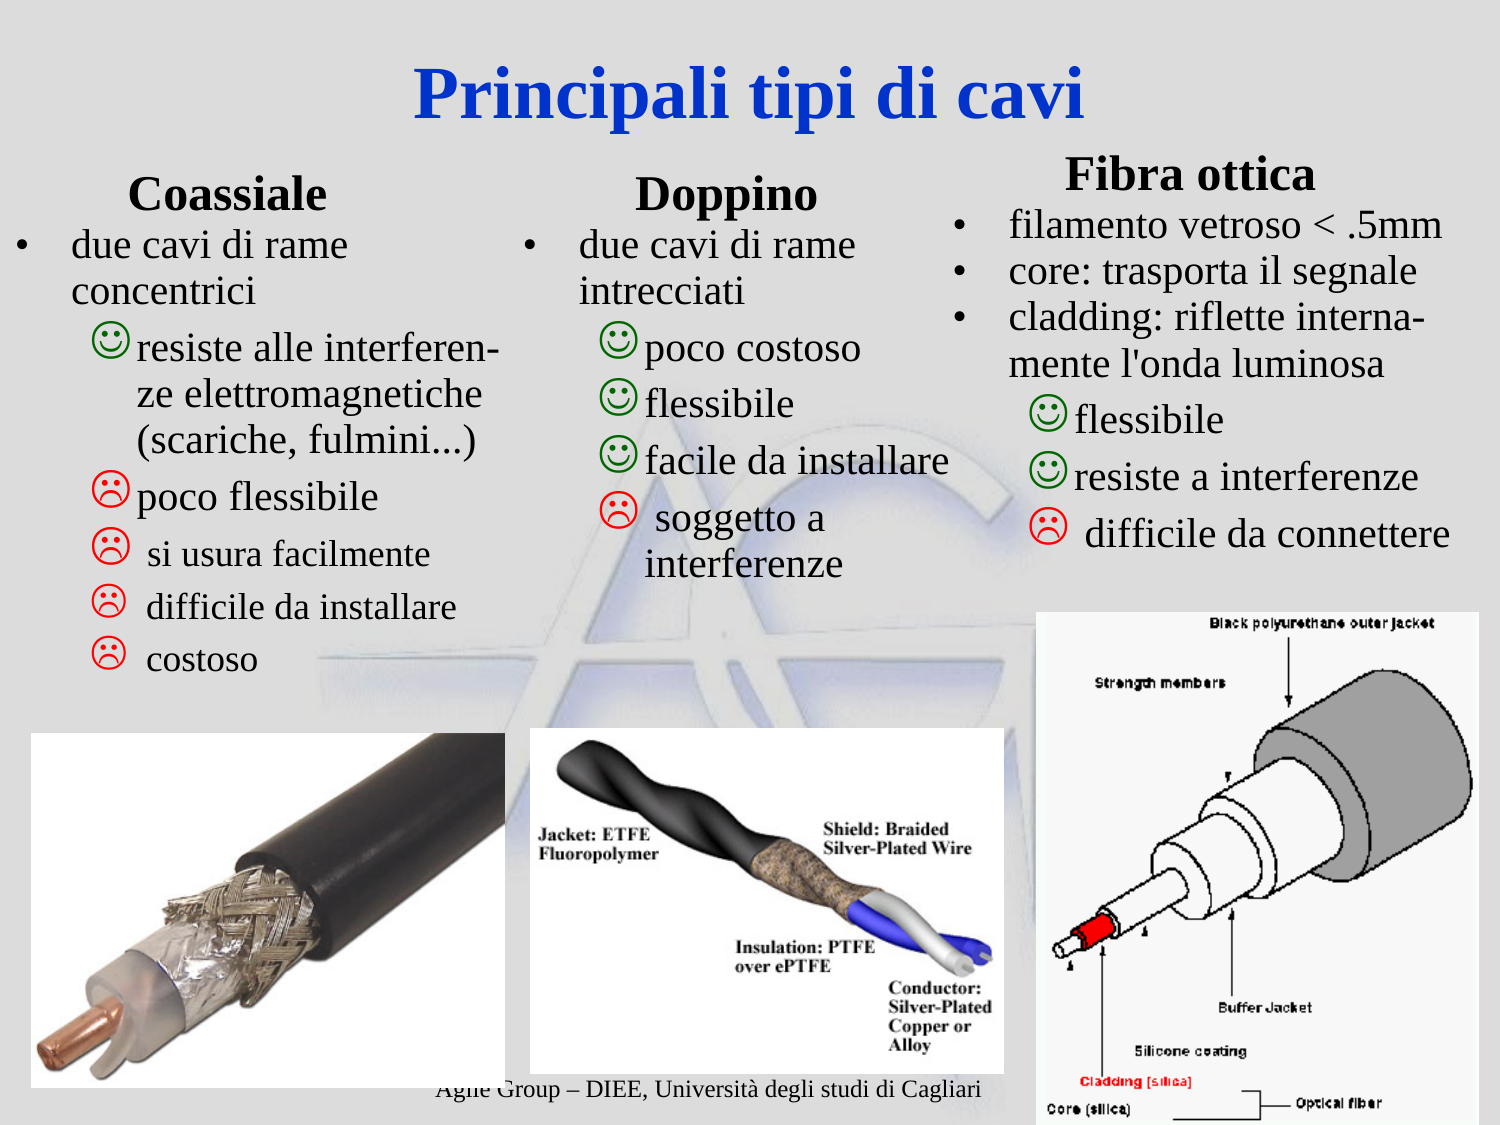

# Principali tipi di cavi
 Fibra ottica
filamento vetroso < .5mm
core: trasporta il segnale
cladding: riflette interna-mente l'onda luminosa
flessibile
resiste a interferenze
 difficile da connettere
 Fibra ottica
filamento vetroso
core: trasporta il segnale
cladding: riflette interna-mente l'onda luminosa
resiste a interferenze
flessibile
difficile da connettere
 Coassiale
due cavi di rame concentrici
resiste alle interferen-ze elettromagnetiche
(scariche, fulmini...)
poco flessibile
 si usura facilmente
 difficile da installare
 costoso
 Doppino
due cavi di rame intrecciati
poco costoso
flessibile
facile da installare
 soggetto a interferenze
5